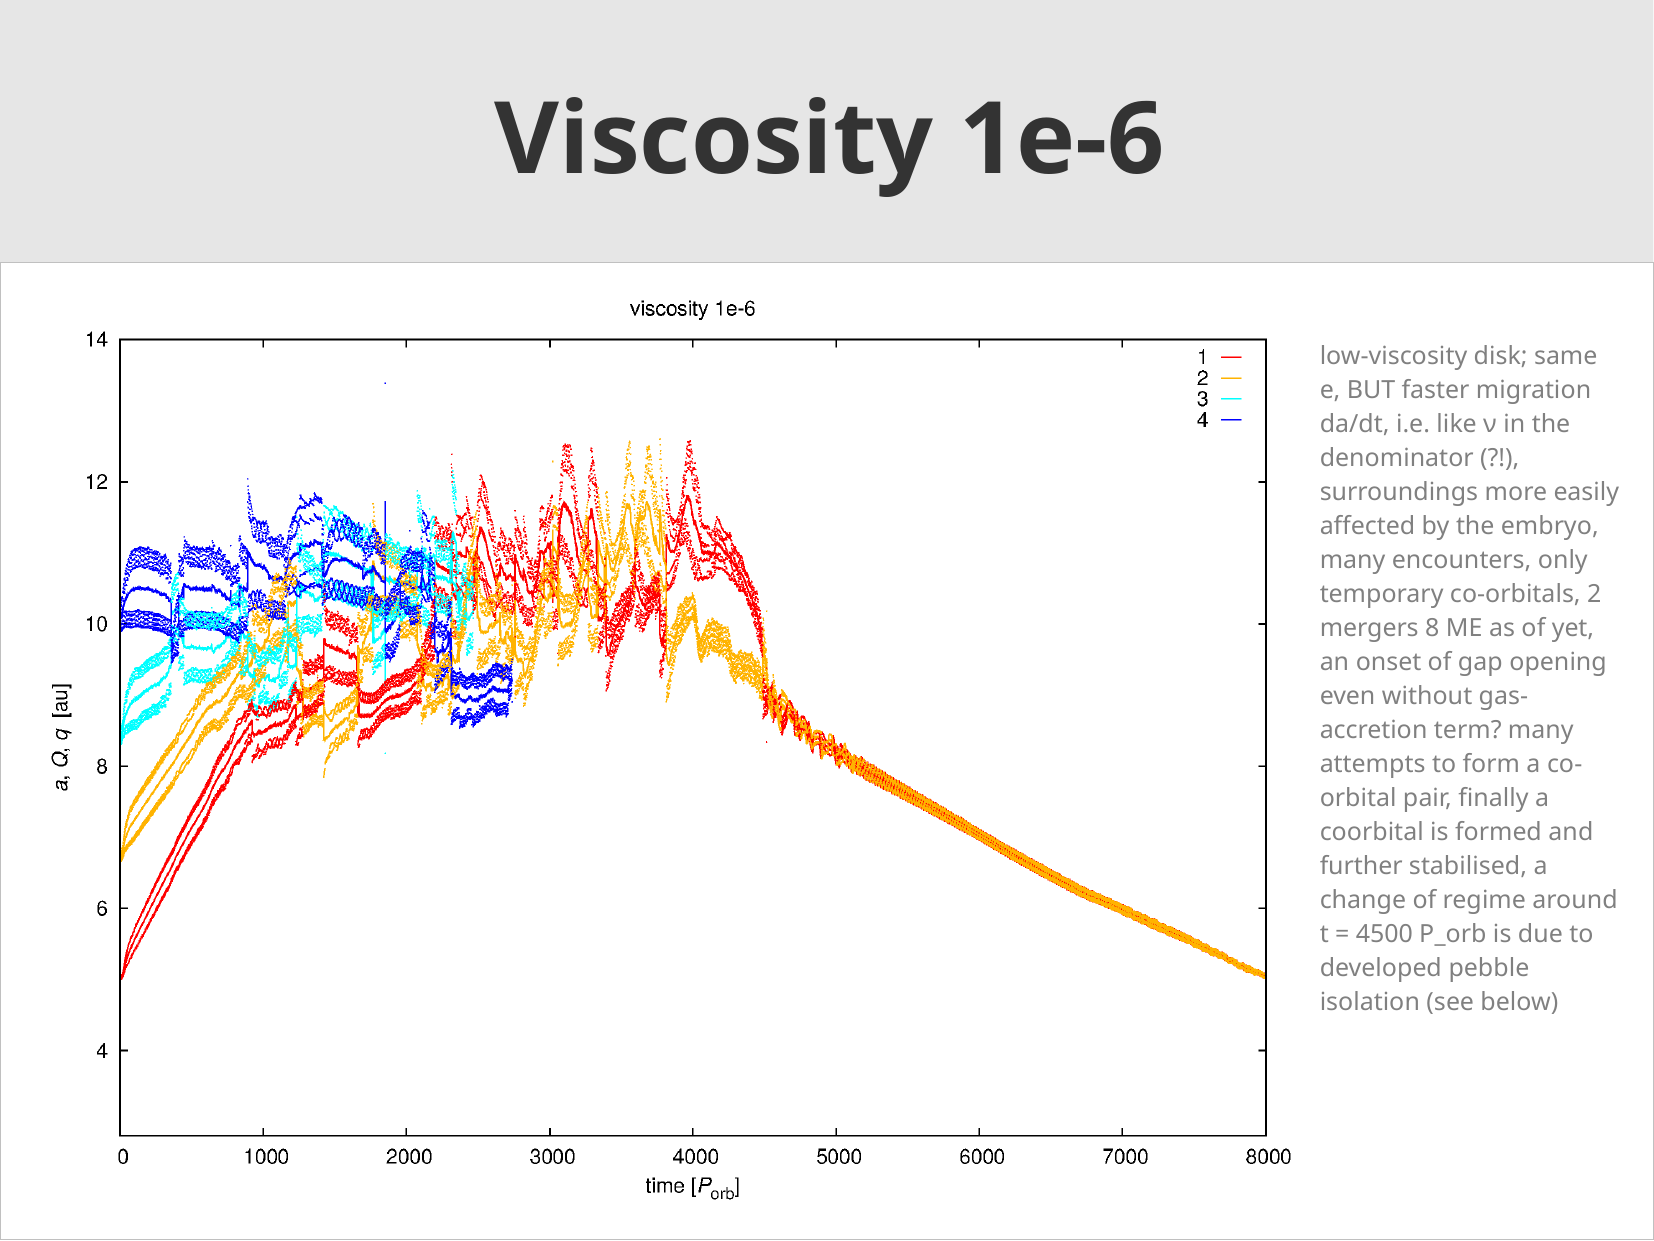

# Viscosity 1e-6
low-viscosity disk; same e, BUT faster migration da/dt, i.e. like ν in the denominator (?!), surroundings more easily affected by the embryo, many encounters, only temporary co-orbitals, 2 mergers 8 ME as of yet, an onset of gap opening even without gas-accretion term? many attempts to form a co-orbital pair, finally a coorbital is formed and further stabilised, a change of regime around t = 4500 P_orb is due to developed pebble isolation (see below)